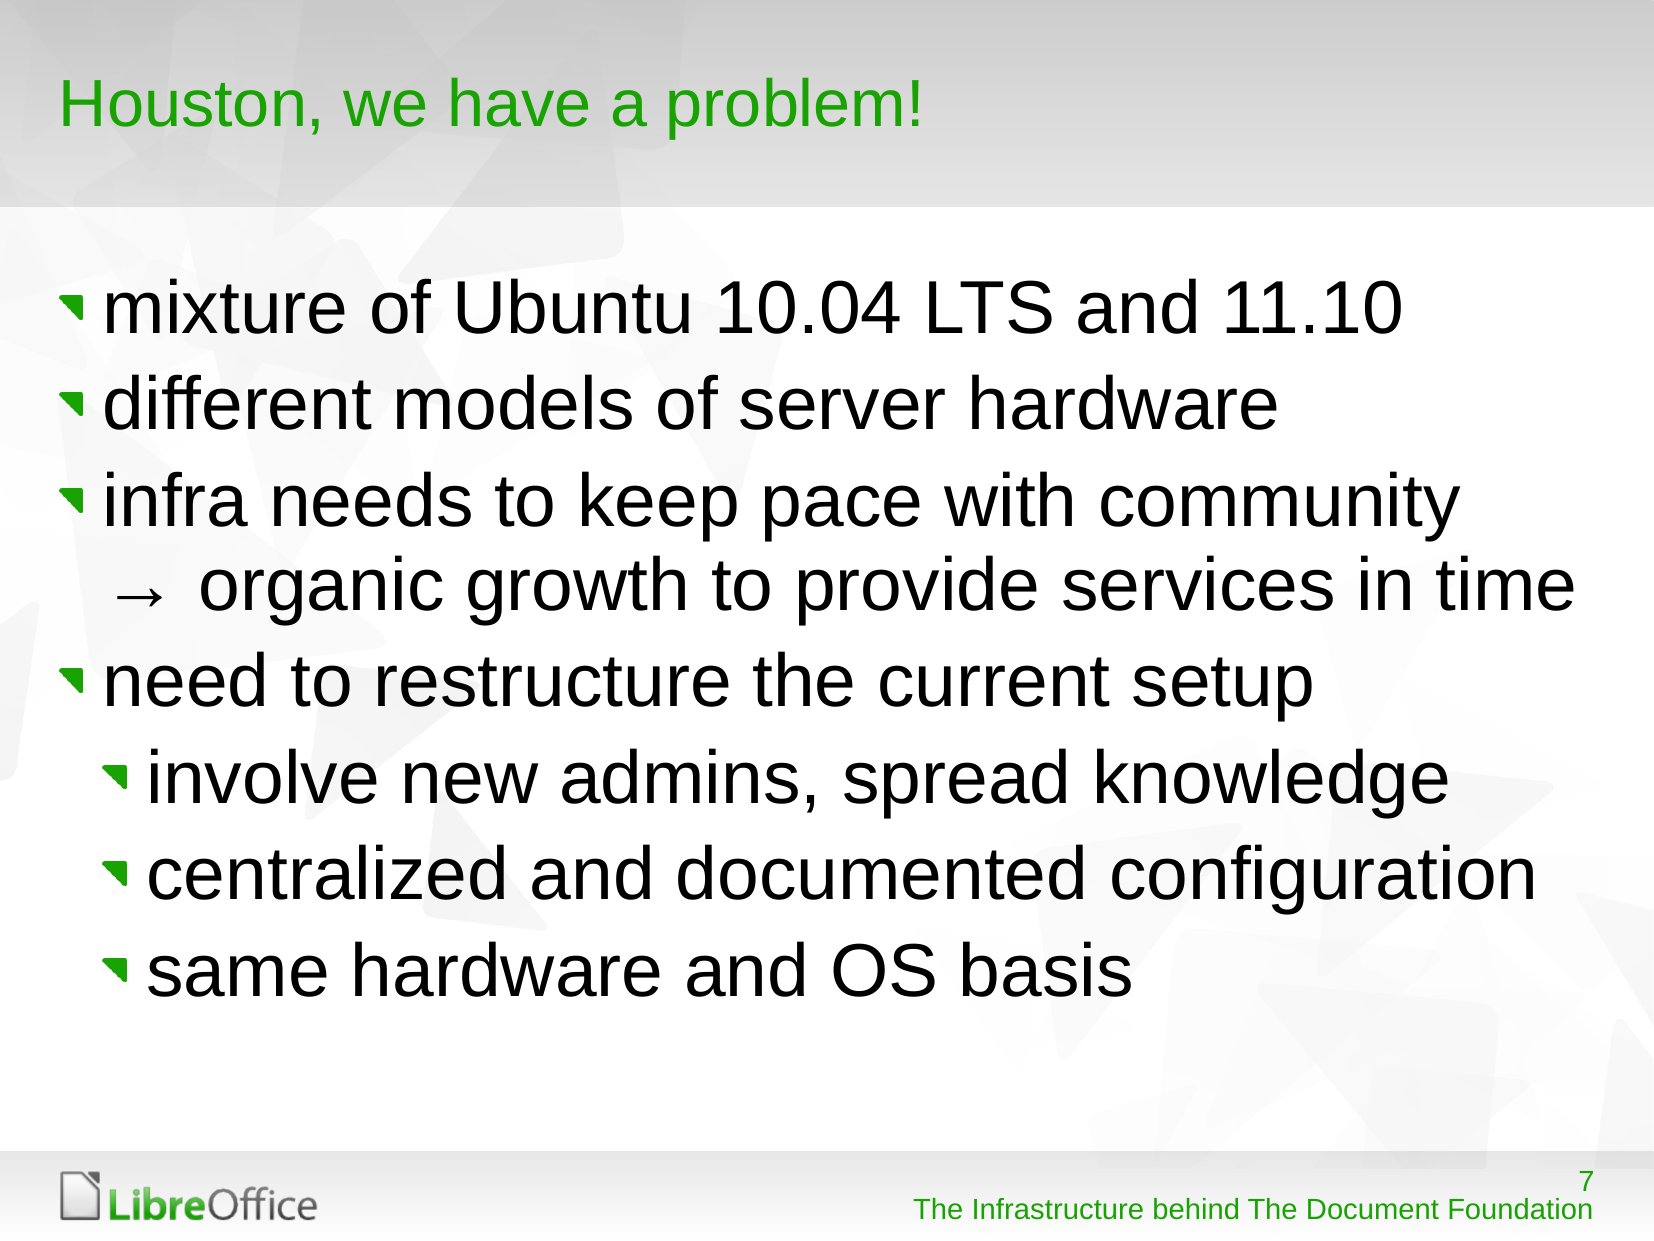

# Houston, we have a problem!
mixture of Ubuntu 10.04 LTS and 11.10
different models of server hardware
infra needs to keep pace with community
→ organic growth to provide services in time
need to restructure the current setup
involve new admins, spread knowledge
centralized and documented configuration
same hardware and OS basis
7
The Infrastructure behind The Document Foundation